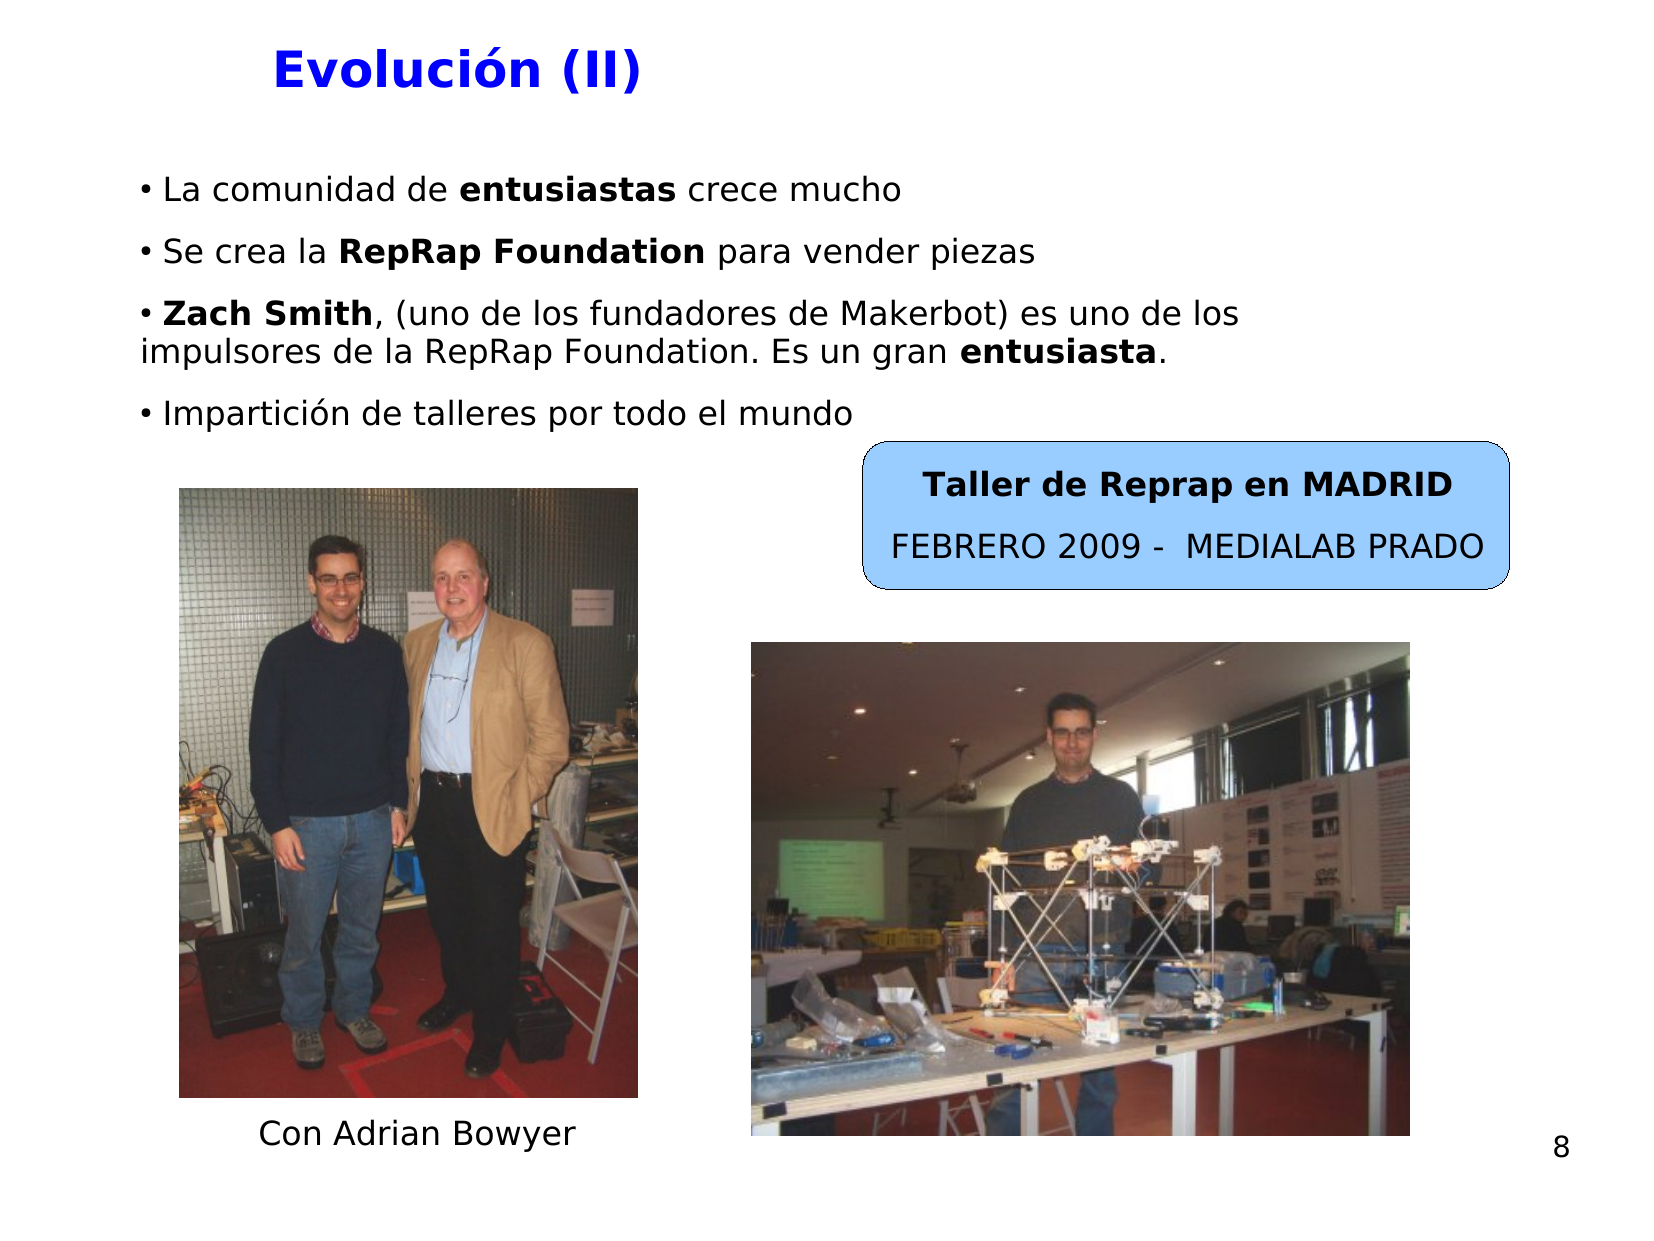

Evolución (II)
 La comunidad de entusiastas crece mucho
 Se crea la RepRap Foundation para vender piezas
 Zach Smith, (uno de los fundadores de Makerbot) es uno de los impulsores de la RepRap Foundation. Es un gran entusiasta.
 Impartición de talleres por todo el mundo
Taller de Reprap en MADRID
FEBRERO 2009 - MEDIALAB PRADO
Con Adrian Bowyer
8